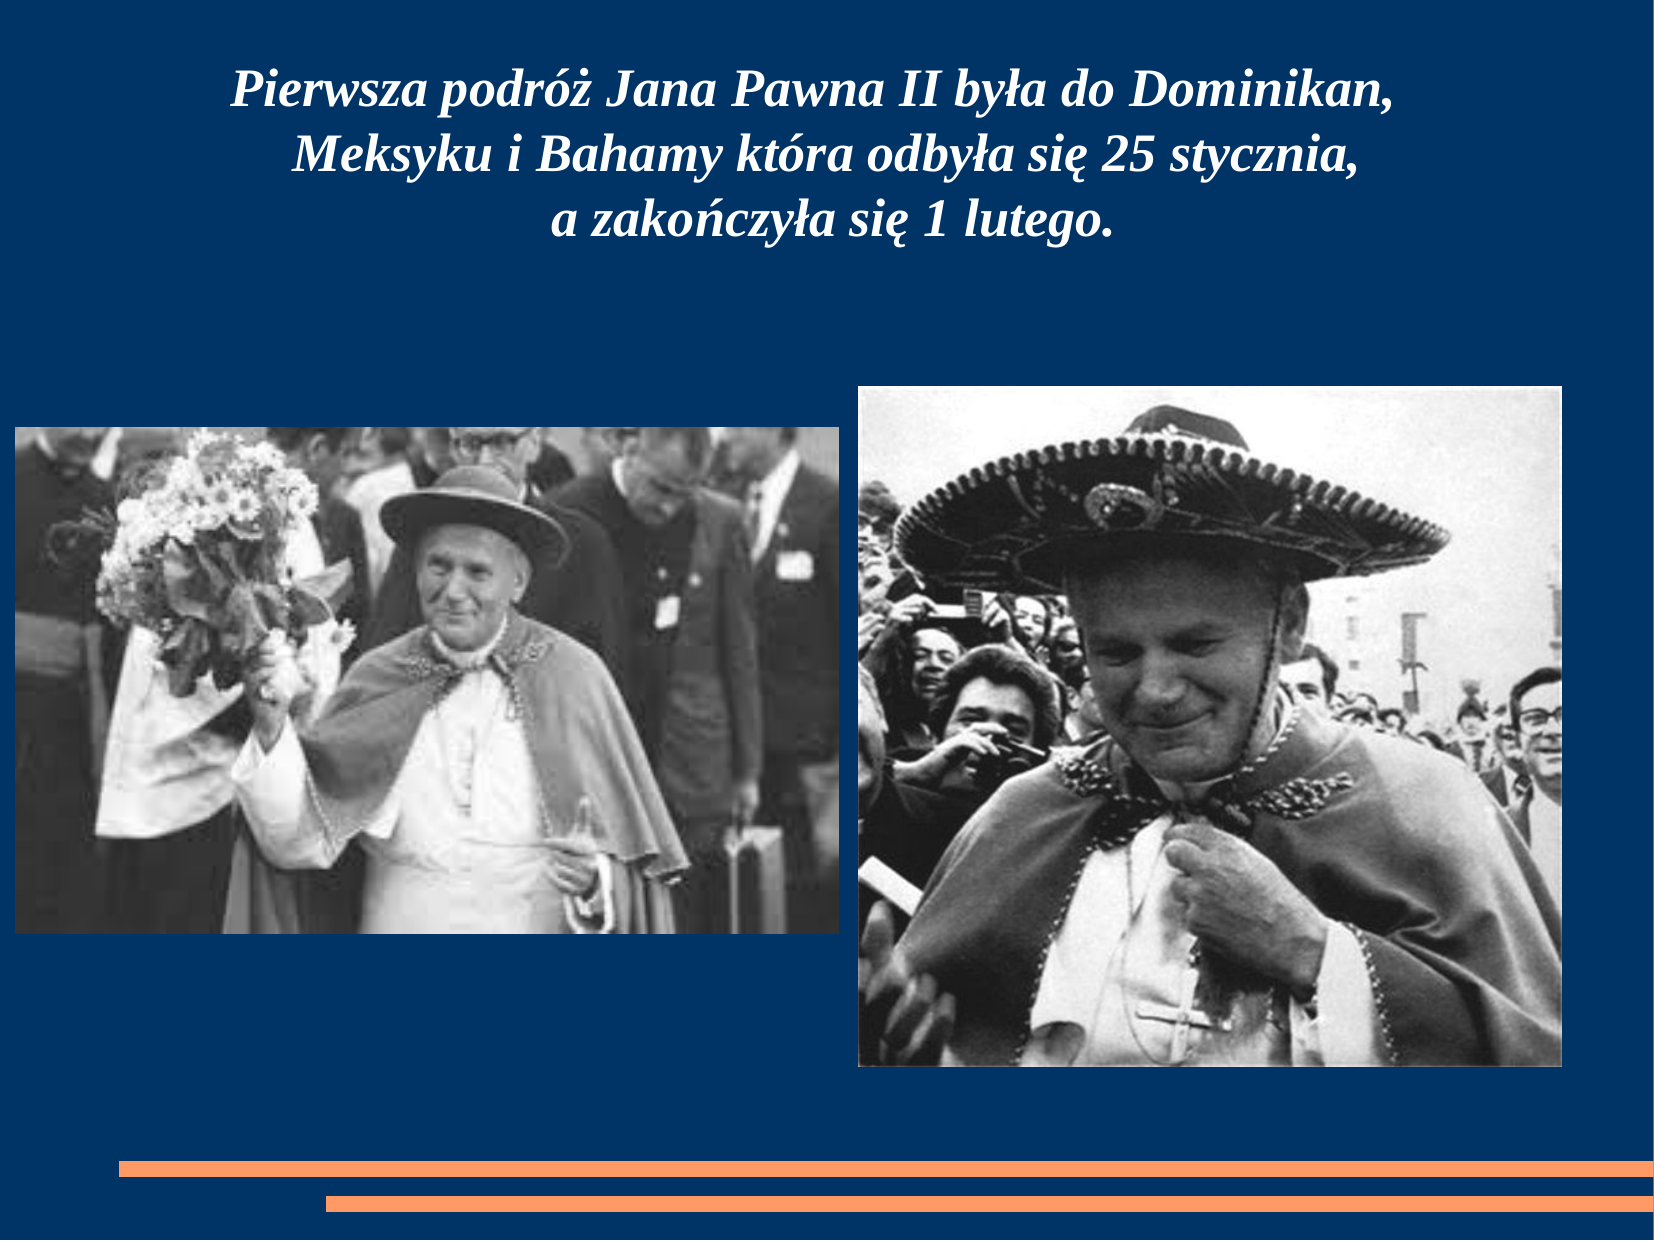

# Pierwsza podróż Jana Pawna II była do Dominikan, Meksyku i Bahamy która odbyła się 25 stycznia, a zakończyła się 1 lutego.